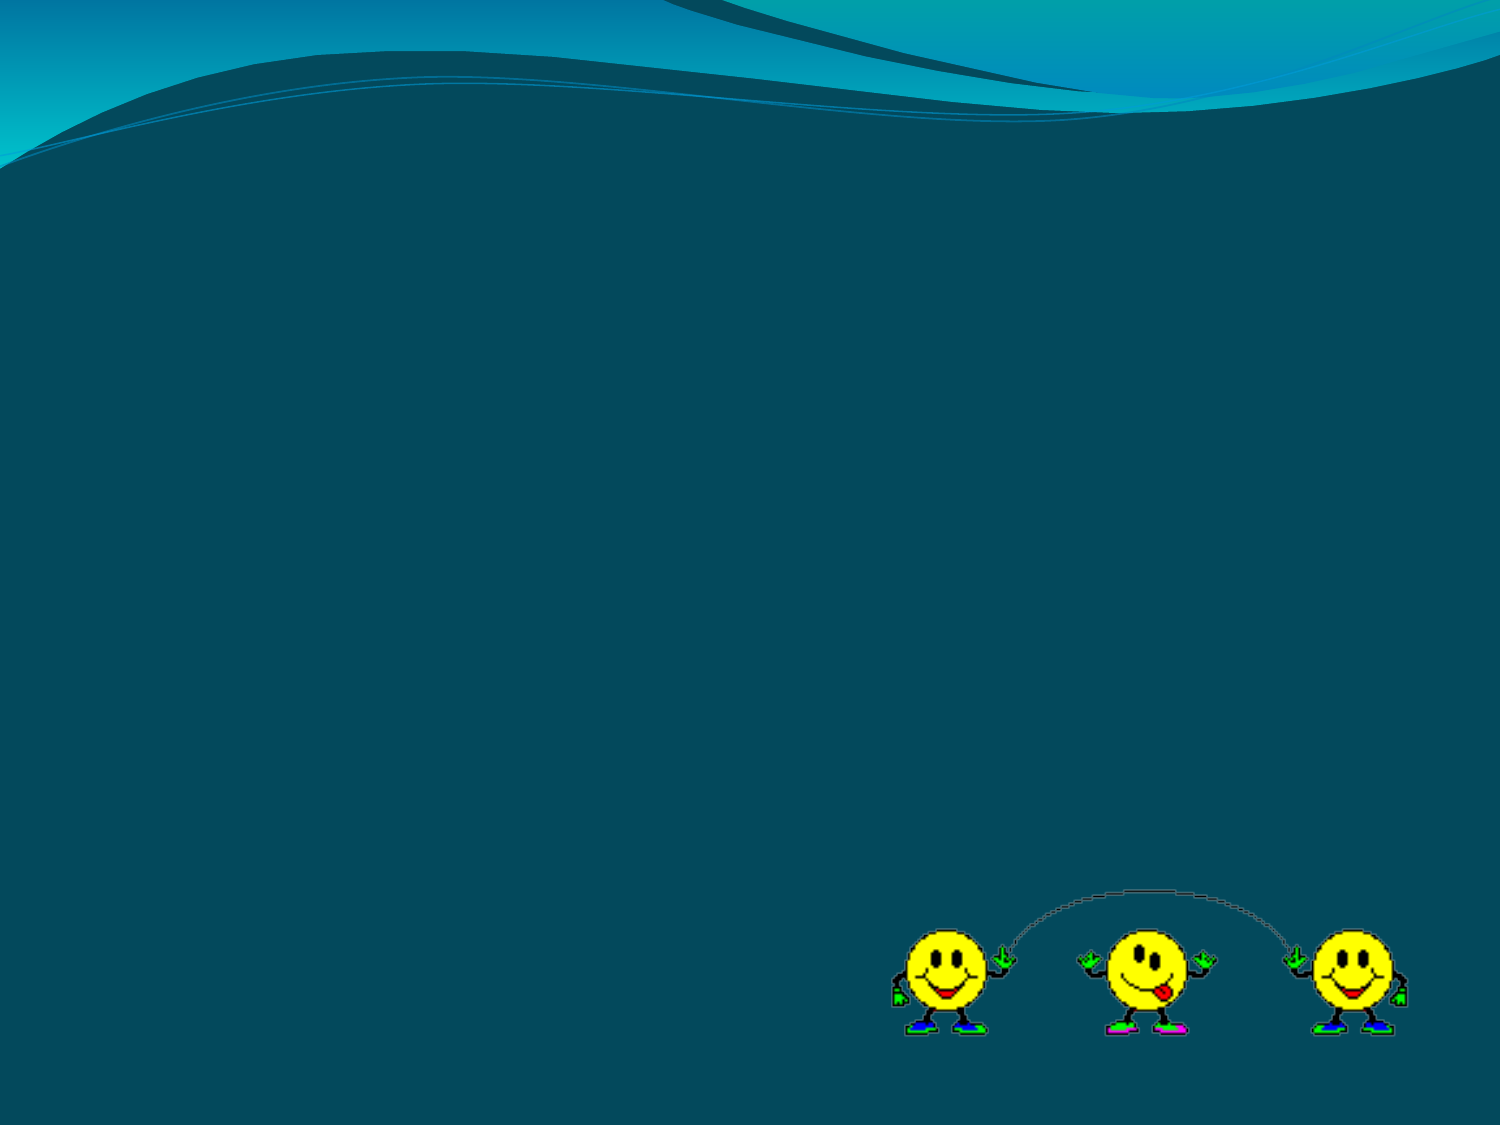

!
Ы
Ц
Д
О
О
Л
М